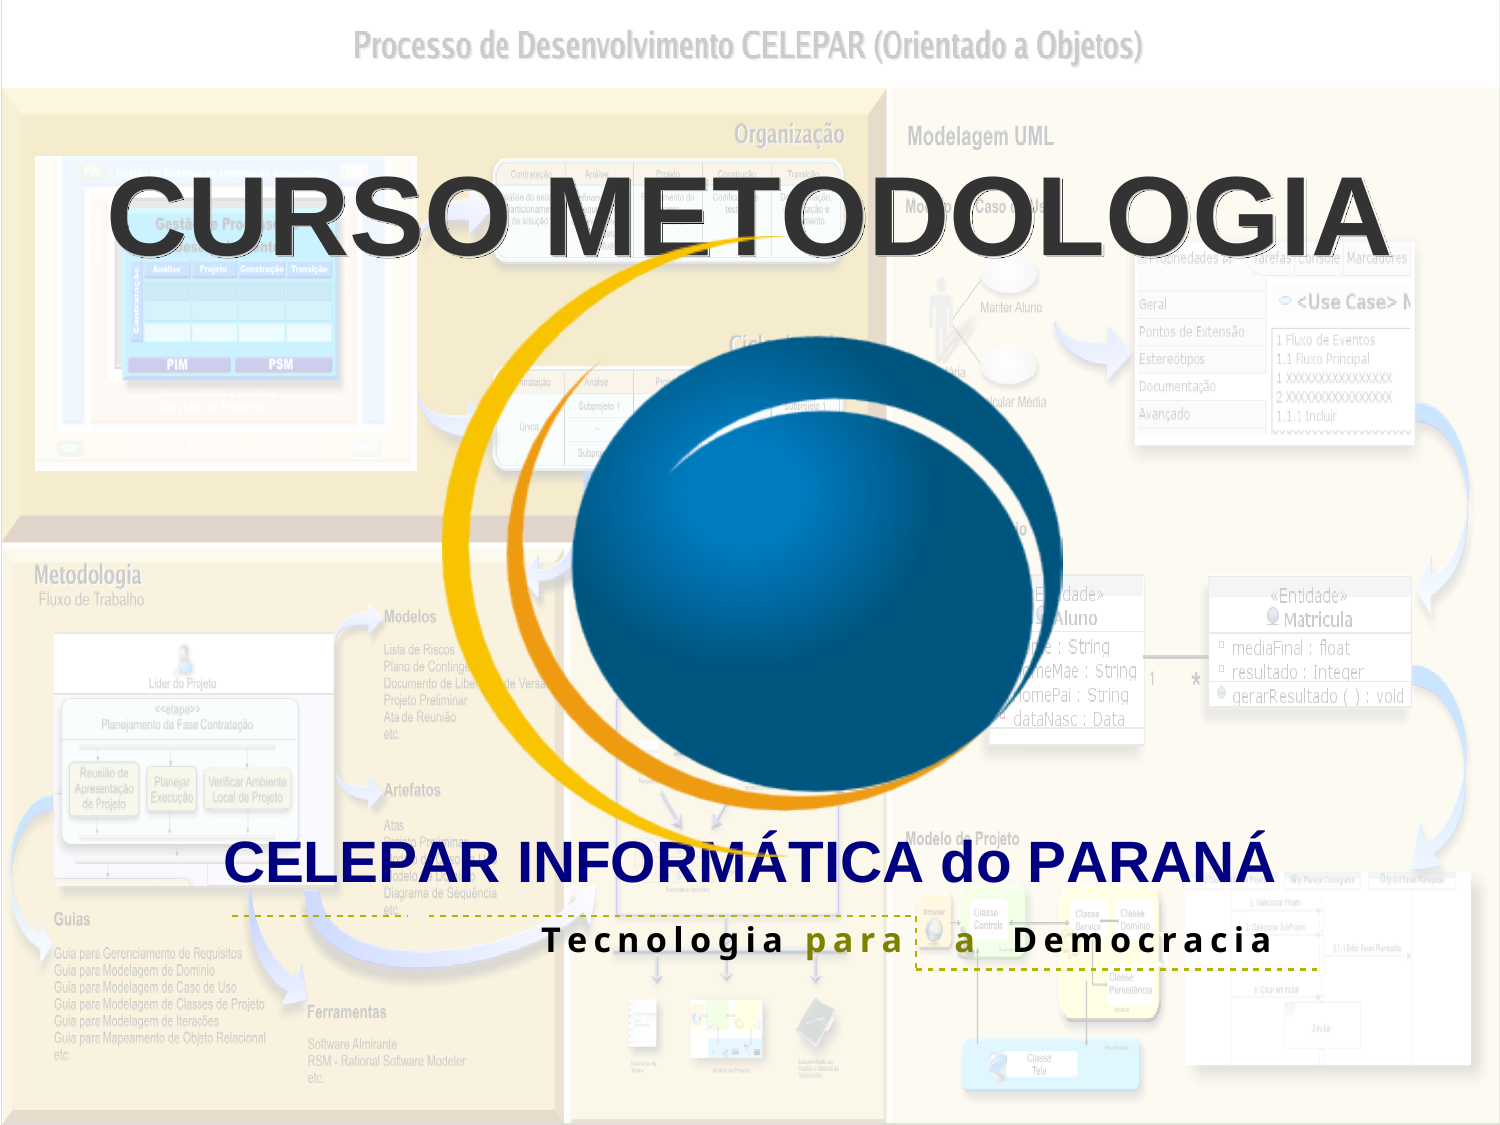

# CURSO METODOLOGIA
CELEPAR INFORMÁTICA do PARANÁ
Tecnologia para a Democracia